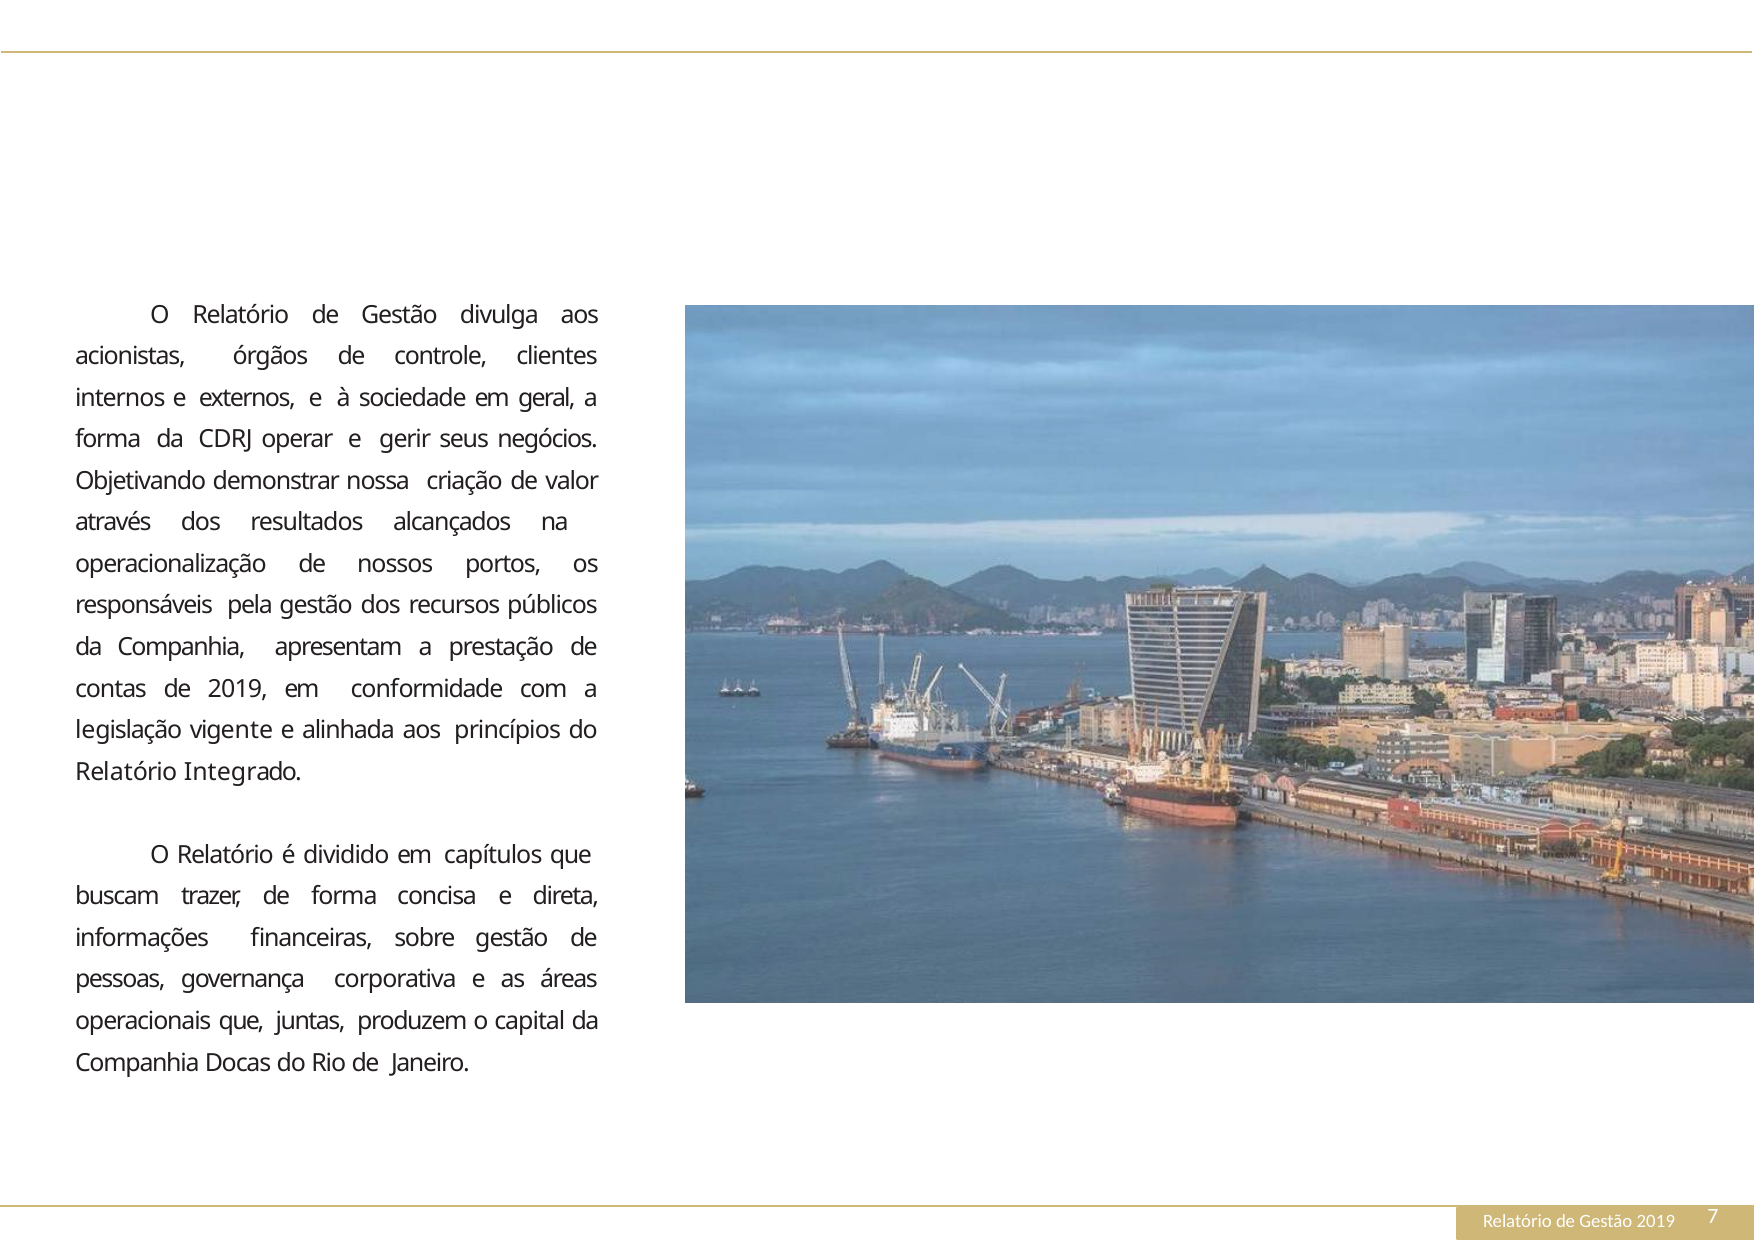

O Relatório de Gestão divulga aos acionistas, órgãos de controle, clientes internos e externos, e à sociedade em geral, a forma da CDRJ operar e gerir seus negócios. Objetivando demonstrar nossa criação de valor através dos resultados alcançados na operacionalização de nossos portos, os responsáveis pela gestão dos recursos públicos da Companhia, apresentam a prestação de contas de 2019, em conformidade com a legislação vigente e alinhada aos princípios do Relatório Integrado.
O Relatório é dividido em capítulos que buscam trazer, de forma concisa e direta, informações financeiras, sobre gestão de pessoas, governança corporativa e as áreas operacionais que, juntas, produzem o capital da Companhia Docas do Rio de Janeiro.
7
Relatório de Gestão 2019